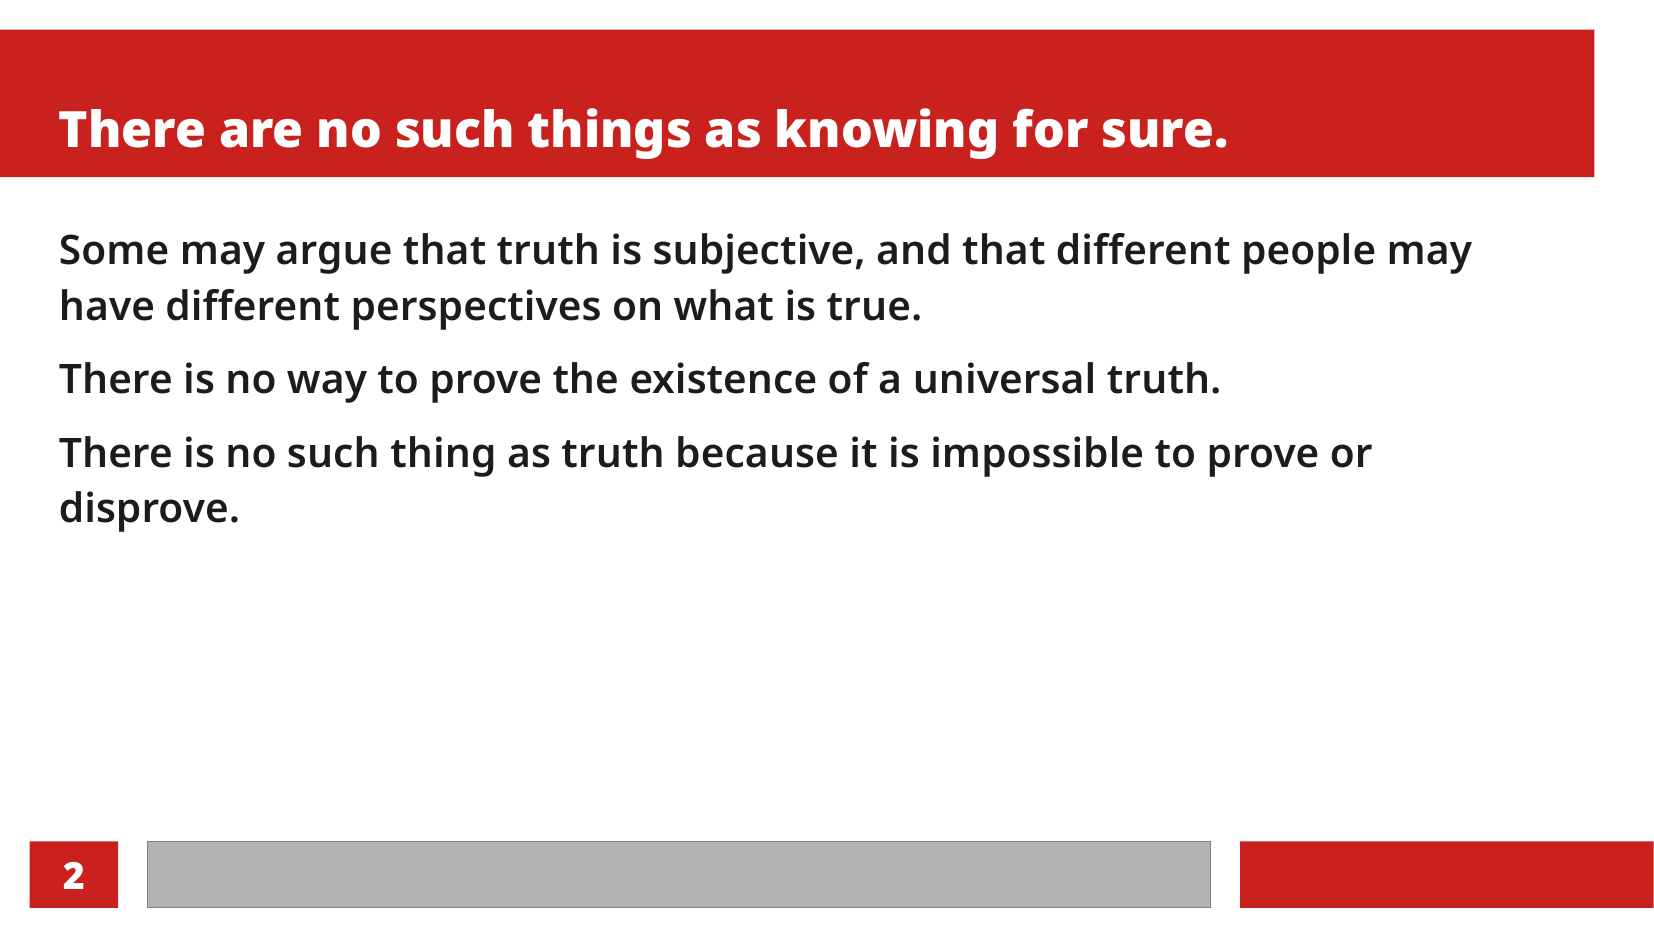

# There are no such things as knowing for sure.
Some may argue that truth is subjective, and that different people may have different perspectives on what is true.
There is no way to prove the existence of a universal truth.
There is no such thing as truth because it is impossible to prove or disprove.
2